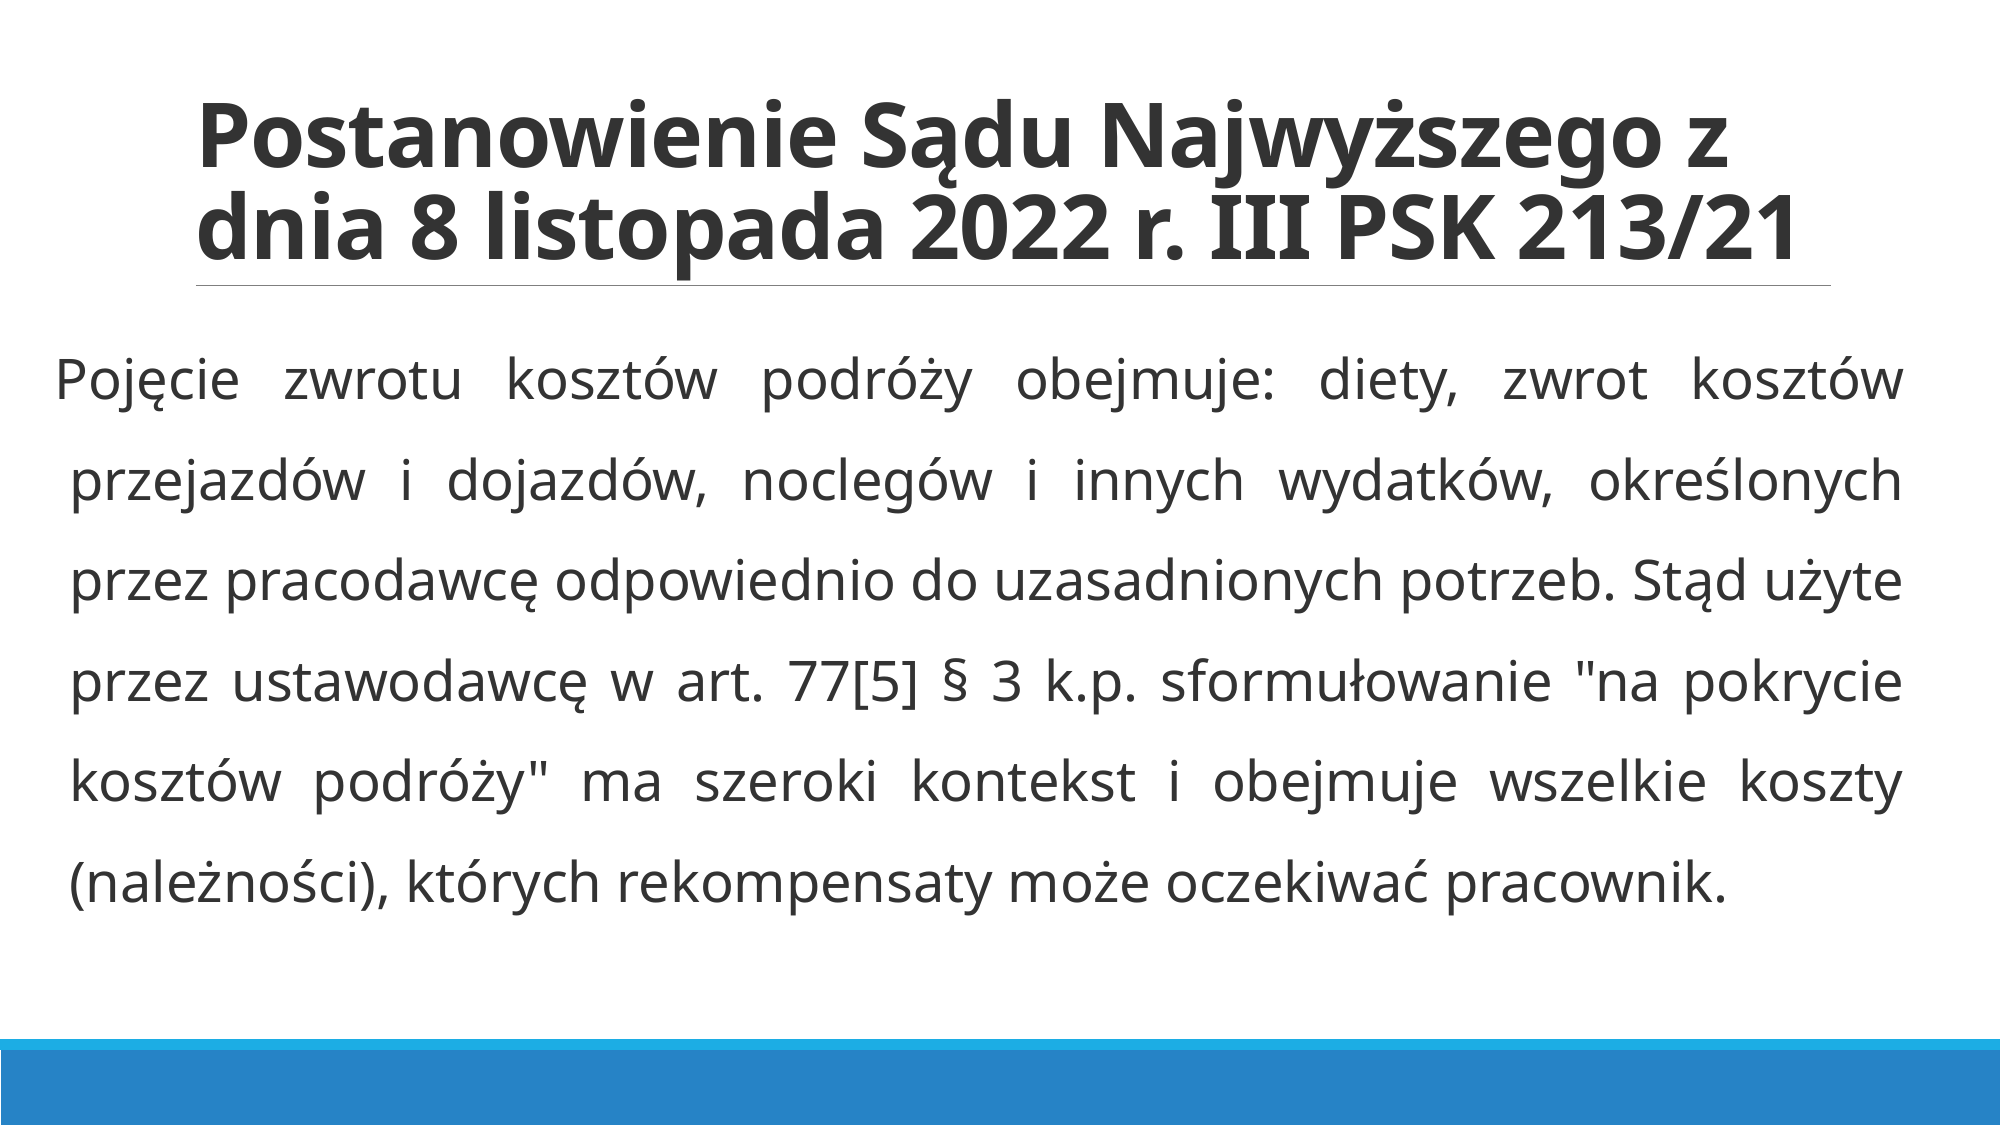

# Postanowienie Sądu Najwyższego z dnia 8 listopada 2022 r. III PSK 213/21
Pojęcie zwrotu kosztów podróży obejmuje: diety, zwrot kosztów przejazdów i dojazdów, noclegów i innych wydatków, określonych przez pracodawcę odpowiednio do uzasadnionych potrzeb. Stąd użyte przez ustawodawcę w art. 77[5] § 3 k.p. sformułowanie "na pokrycie kosztów podróży" ma szeroki kontekst i obejmuje wszelkie koszty (należności), których rekompensaty może oczekiwać pracownik.